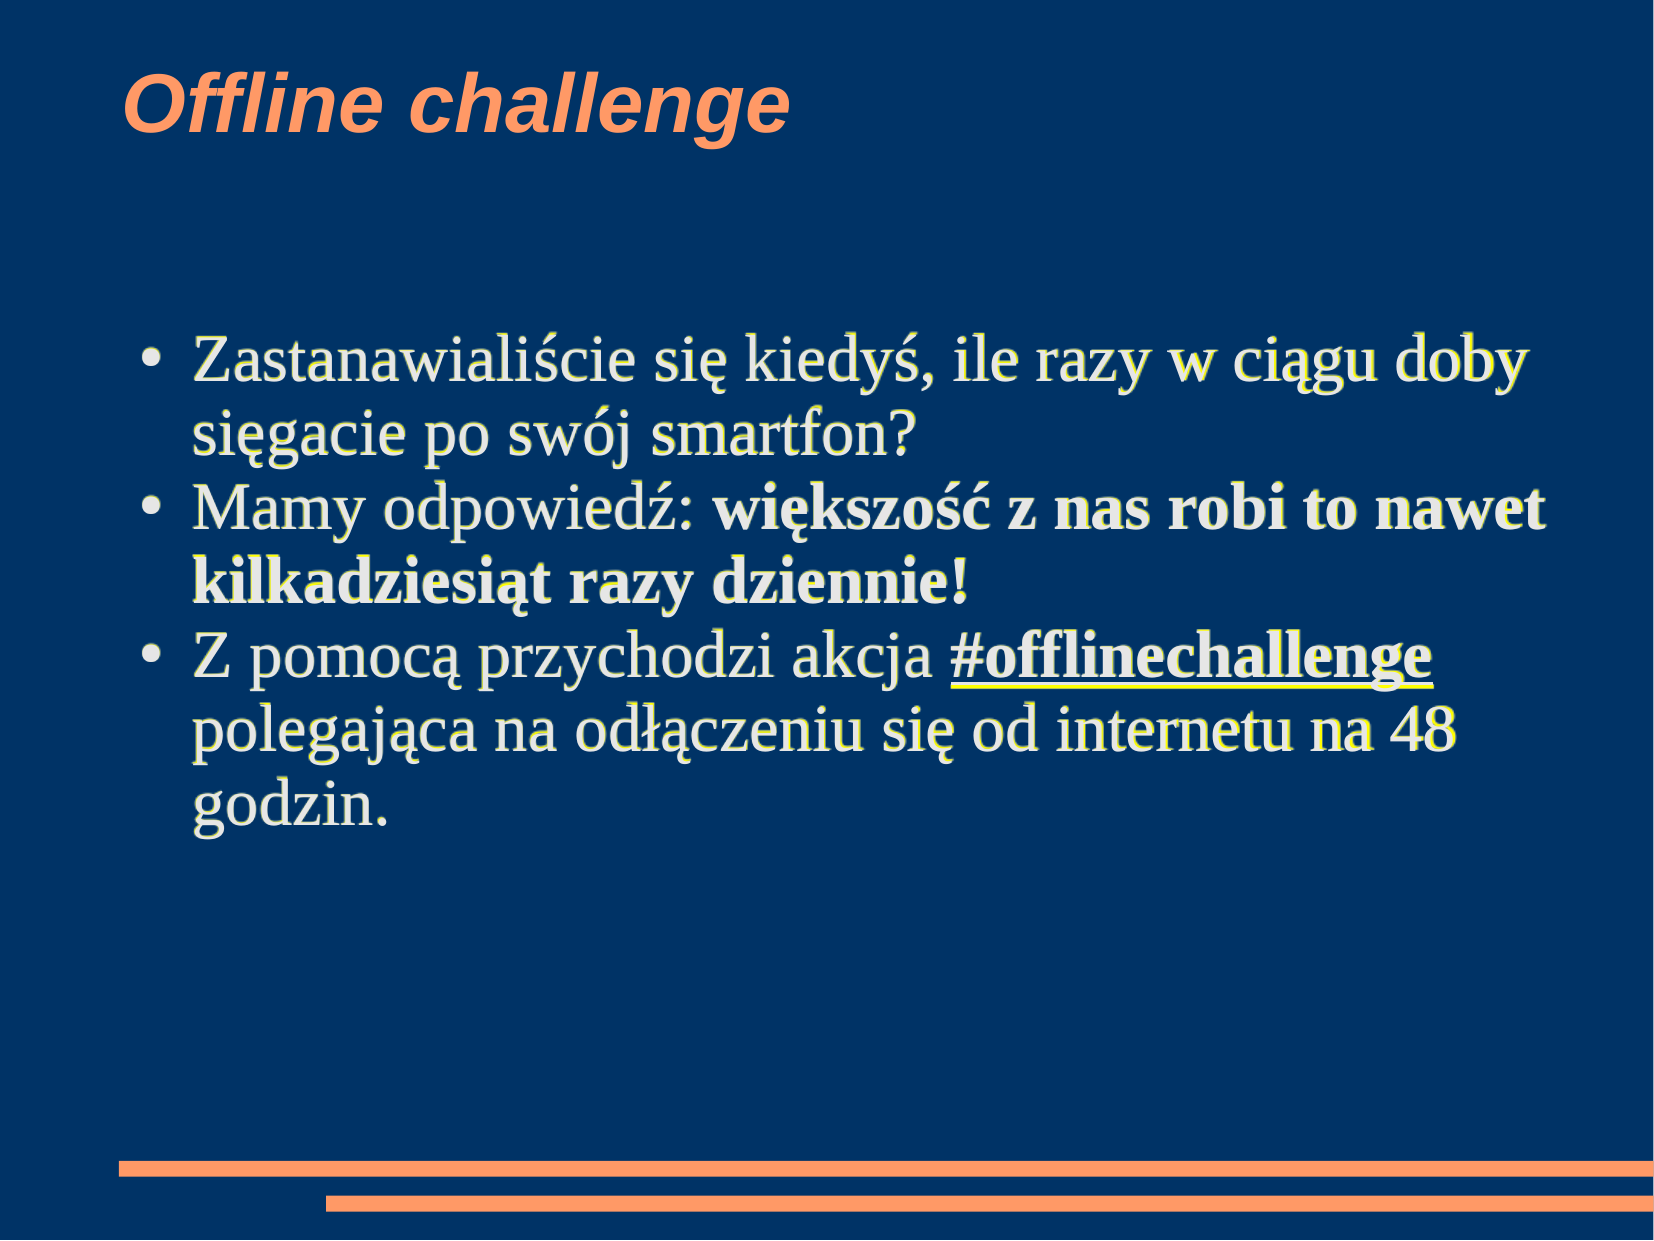

# Offline challenge
Zastanawialiście się kiedyś, ile razy w ciągu doby sięgacie po swój smartfon?
Mamy odpowiedź: większość z nas robi to nawet kilkadziesiąt razy dziennie!
Z pomocą przychodzi akcja #offlinechallenge polegająca na odłączeniu się od internetu na 48 godzin.